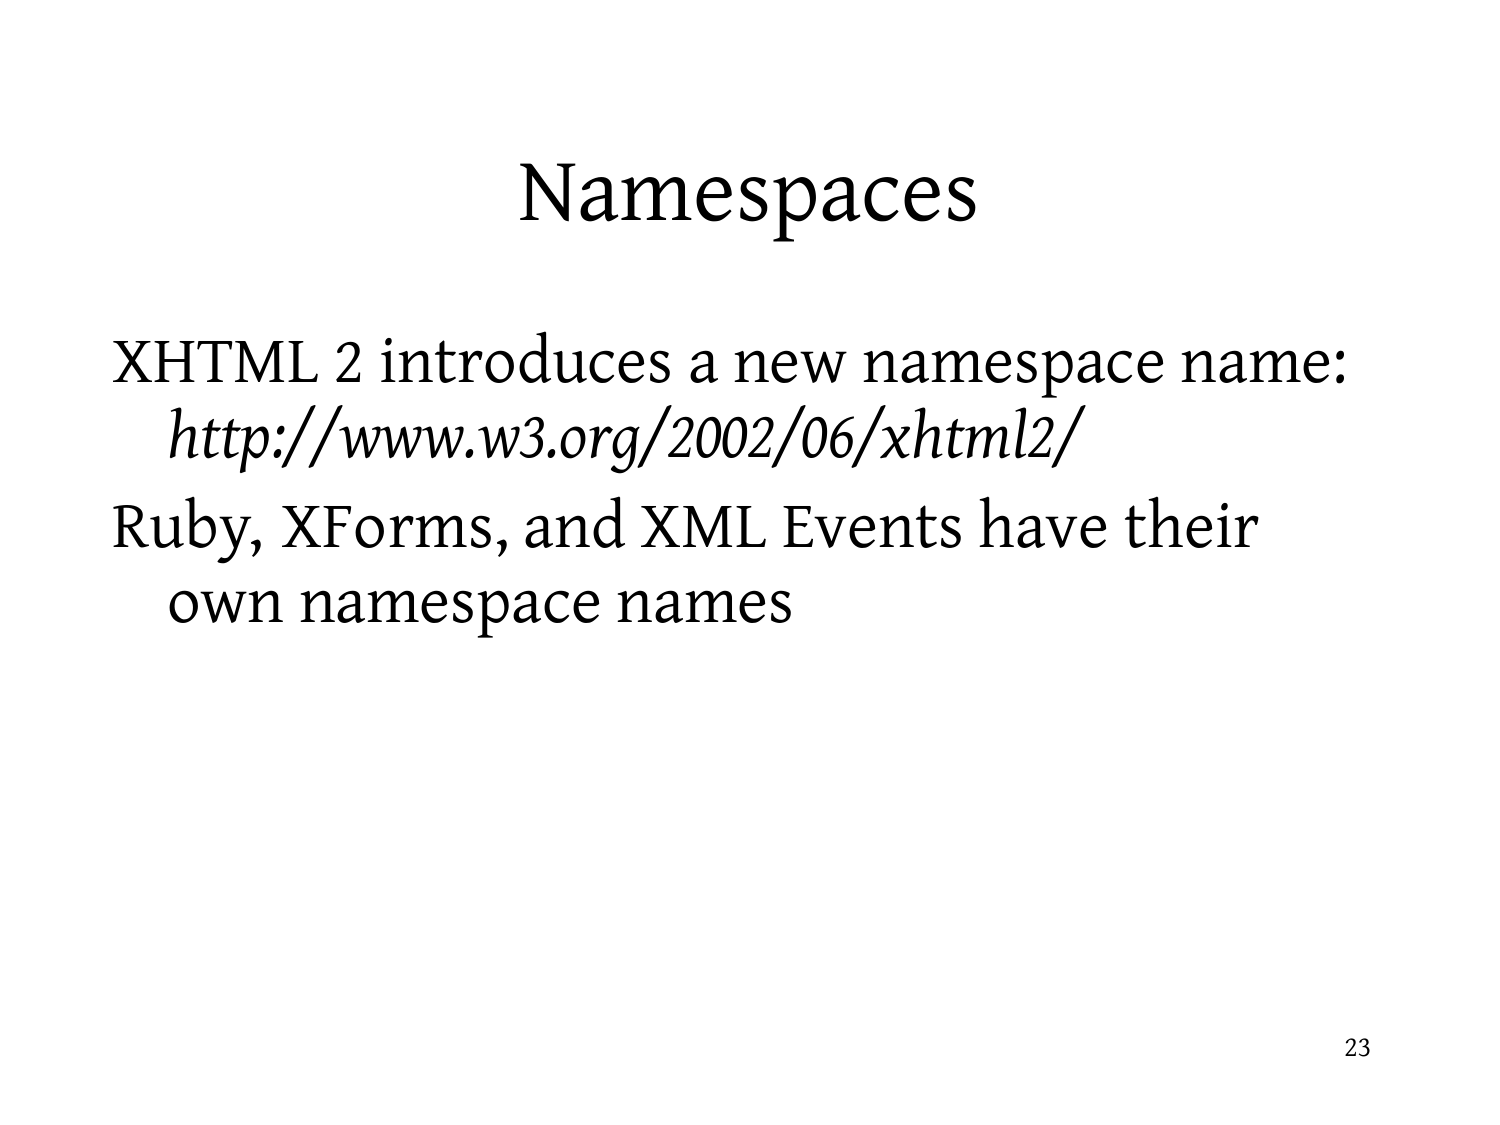

# Namespaces
XHTML 2 introduces a new namespace name: http://www.w3.org/2002/06/xhtml2/
Ruby, XForms, and XML Events have their own namespace names